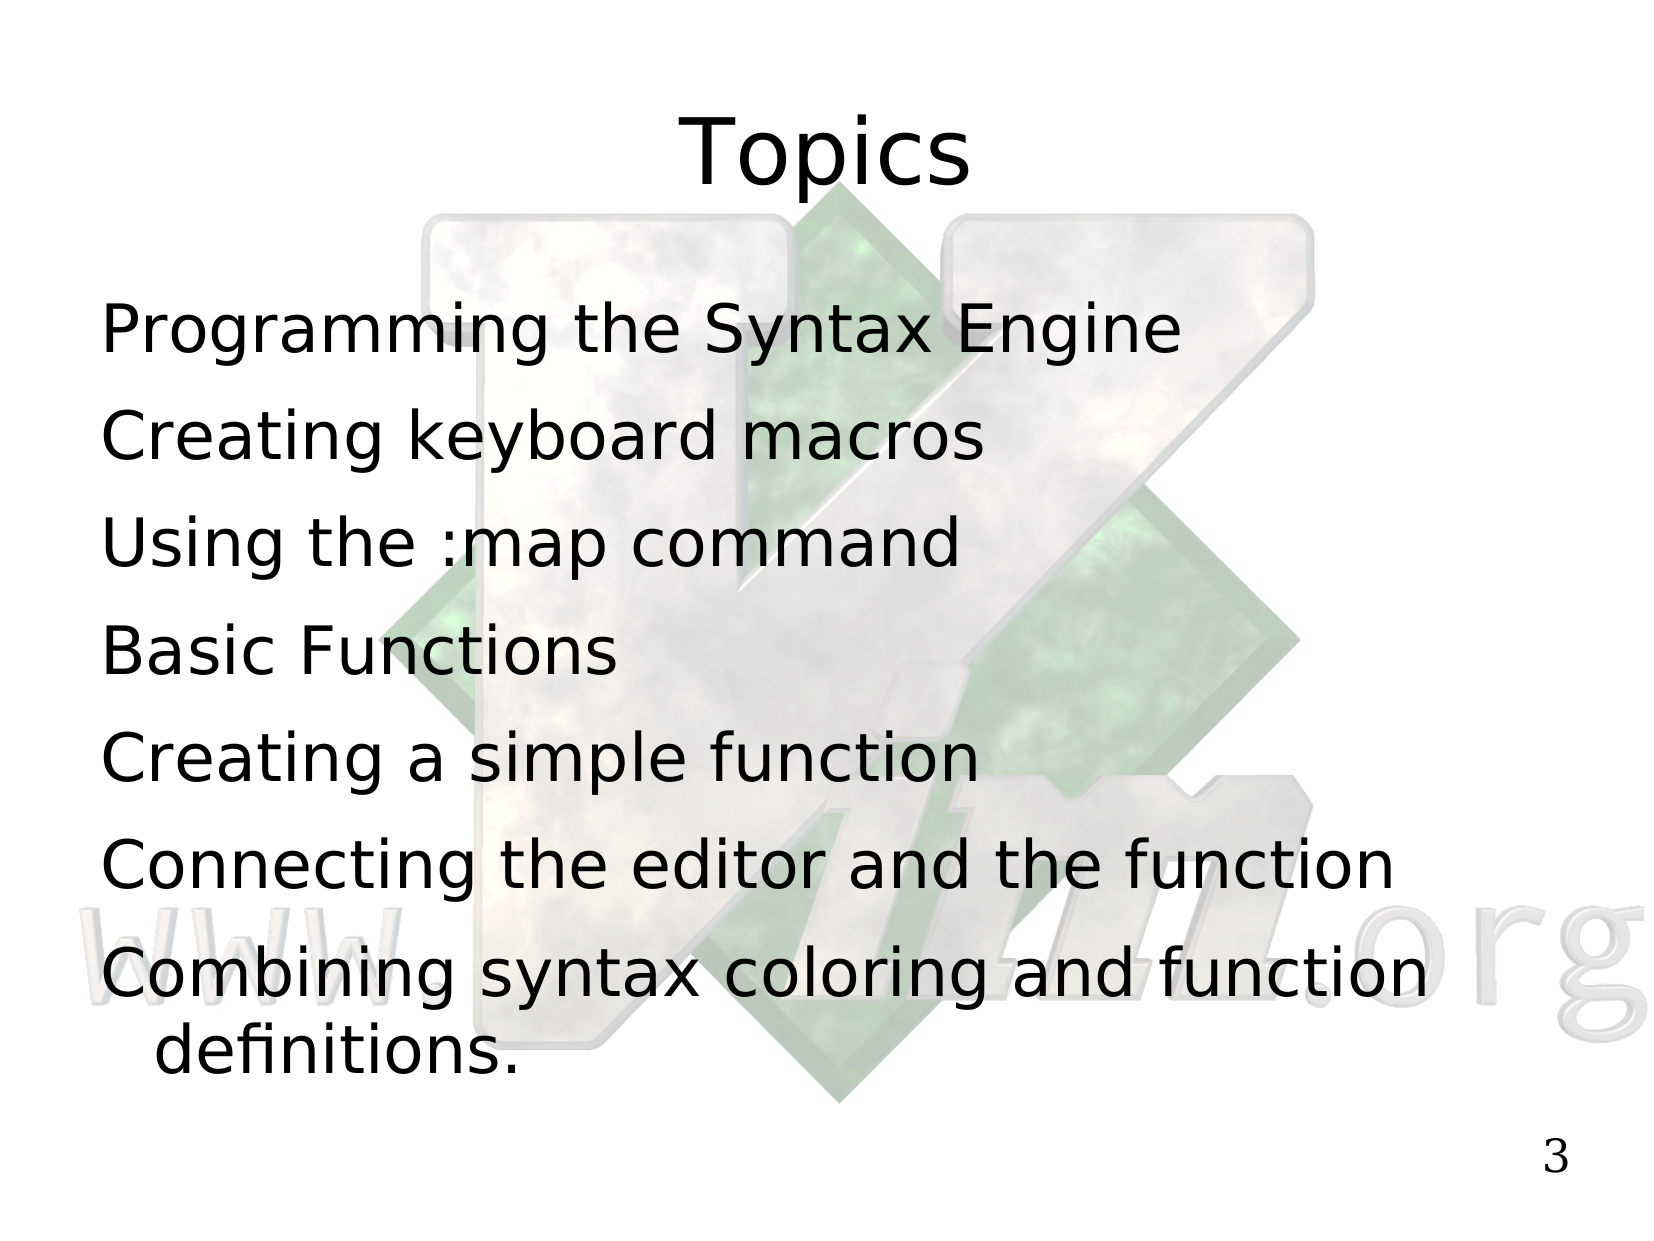

# Topics
Programming the Syntax Engine
Creating keyboard macros
Using the :map command
Basic Functions
Creating a simple function
Connecting the editor and the function
Combining syntax coloring and function definitions.
3